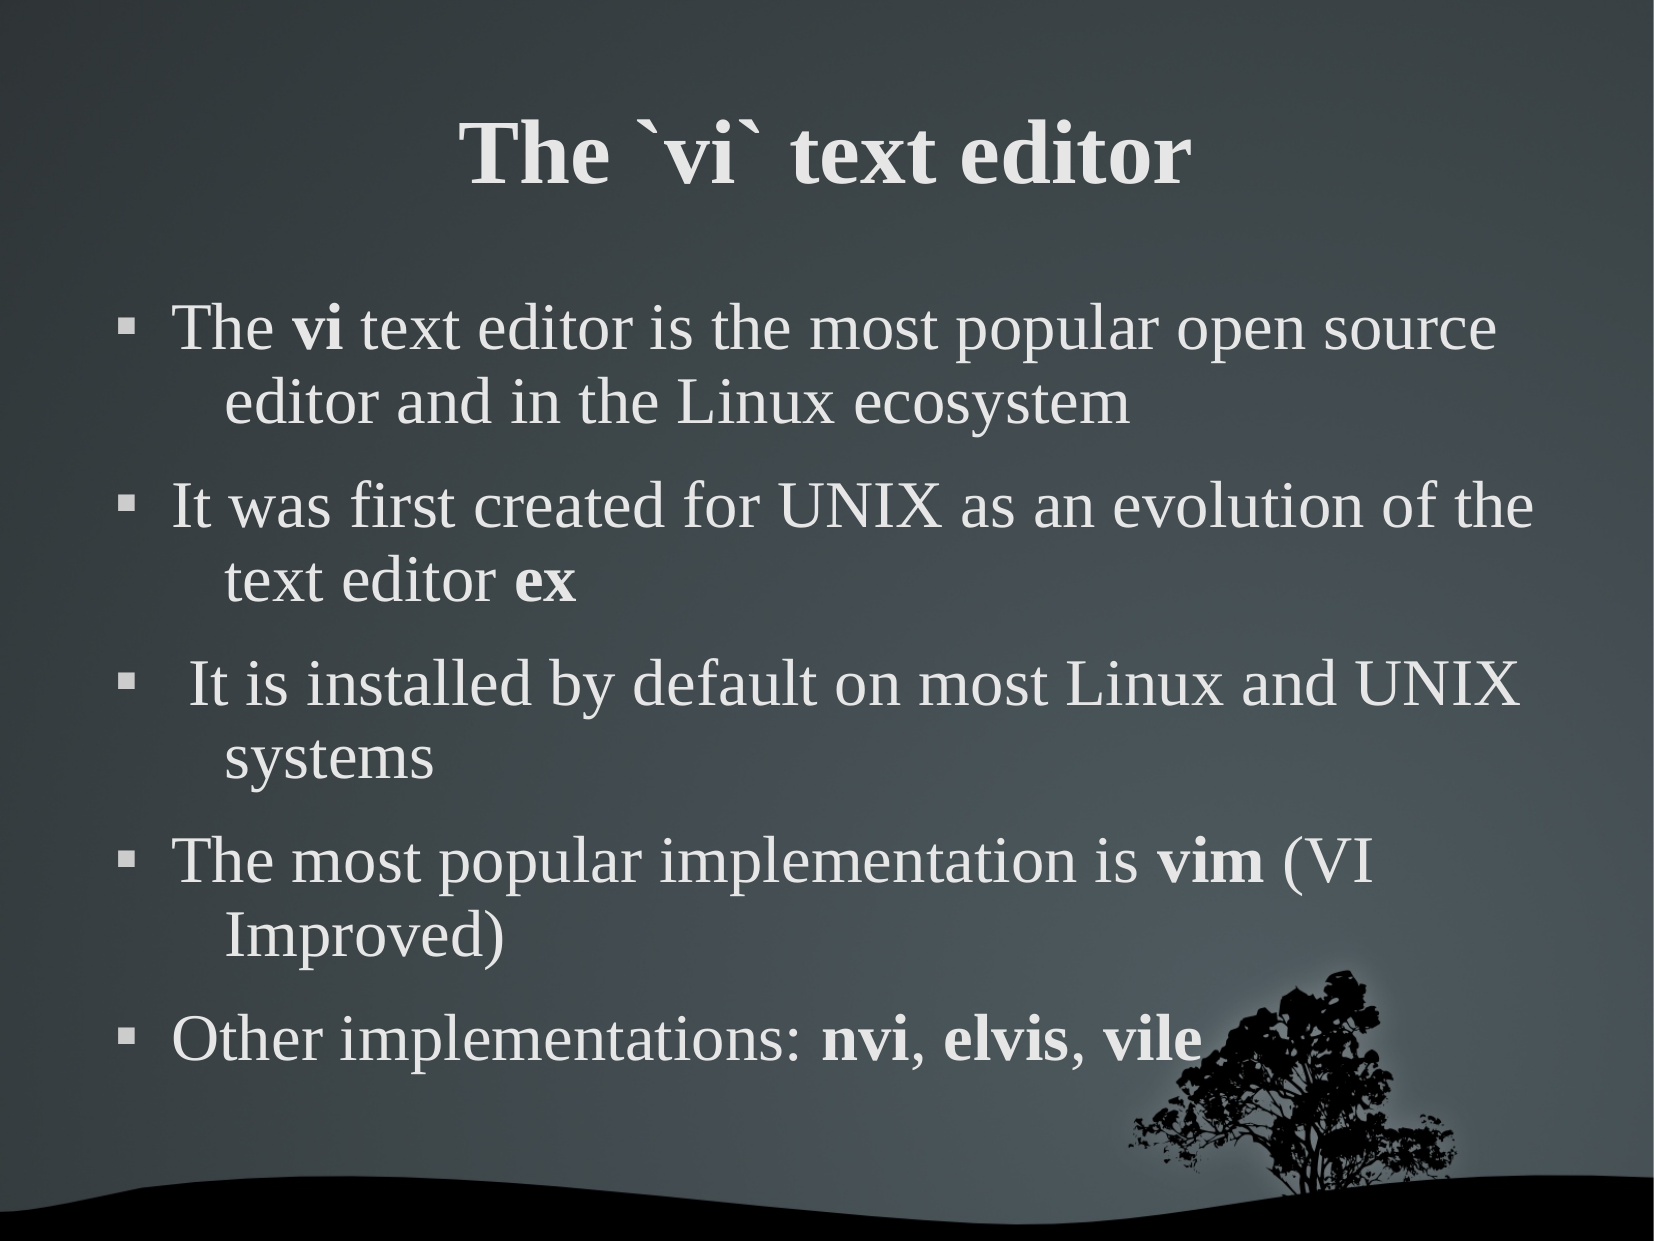

# The `vi` text editor
The vi text editor is the most popular open source editor and in the Linux ecosystem
It was first created for UNIX as an evolution of the text editor ex
 It is installed by default on most Linux and UNIX systems
The most popular implementation is vim (VI Improved)
Other implementations: nvi, elvis, vile